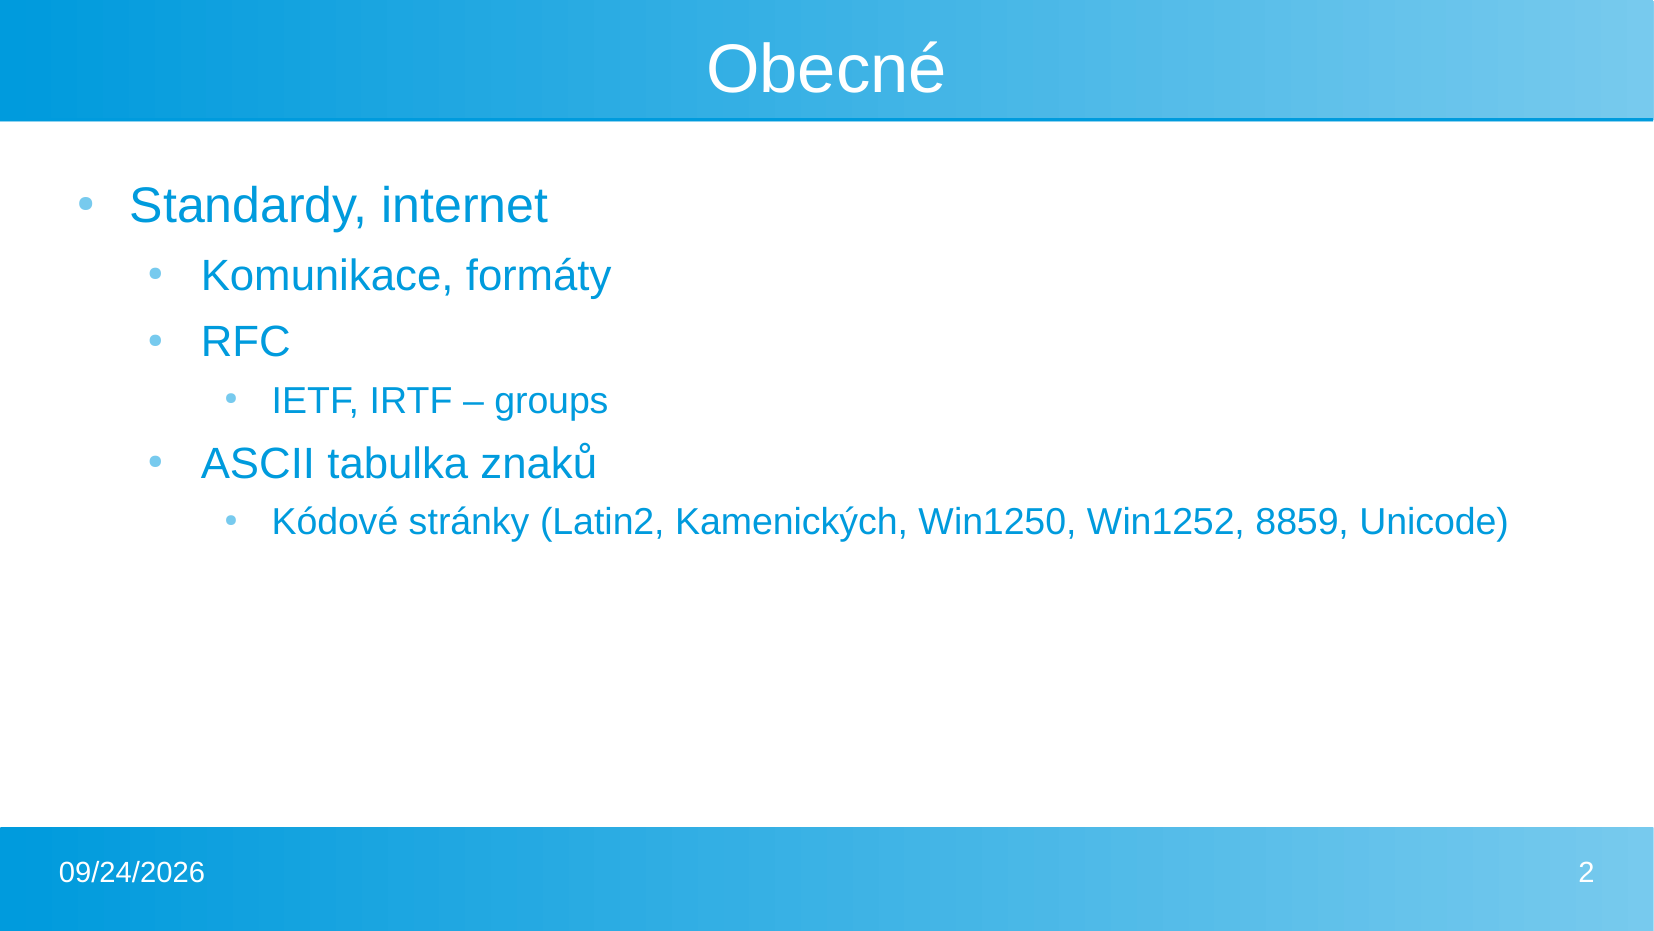

# Obecné
Standardy, internet
Komunikace, formáty
RFC
IETF, IRTF – groups
ASCII tabulka znaků
Kódové stránky (Latin2, Kamenických, Win1250, Win1252, 8859, Unicode)
2